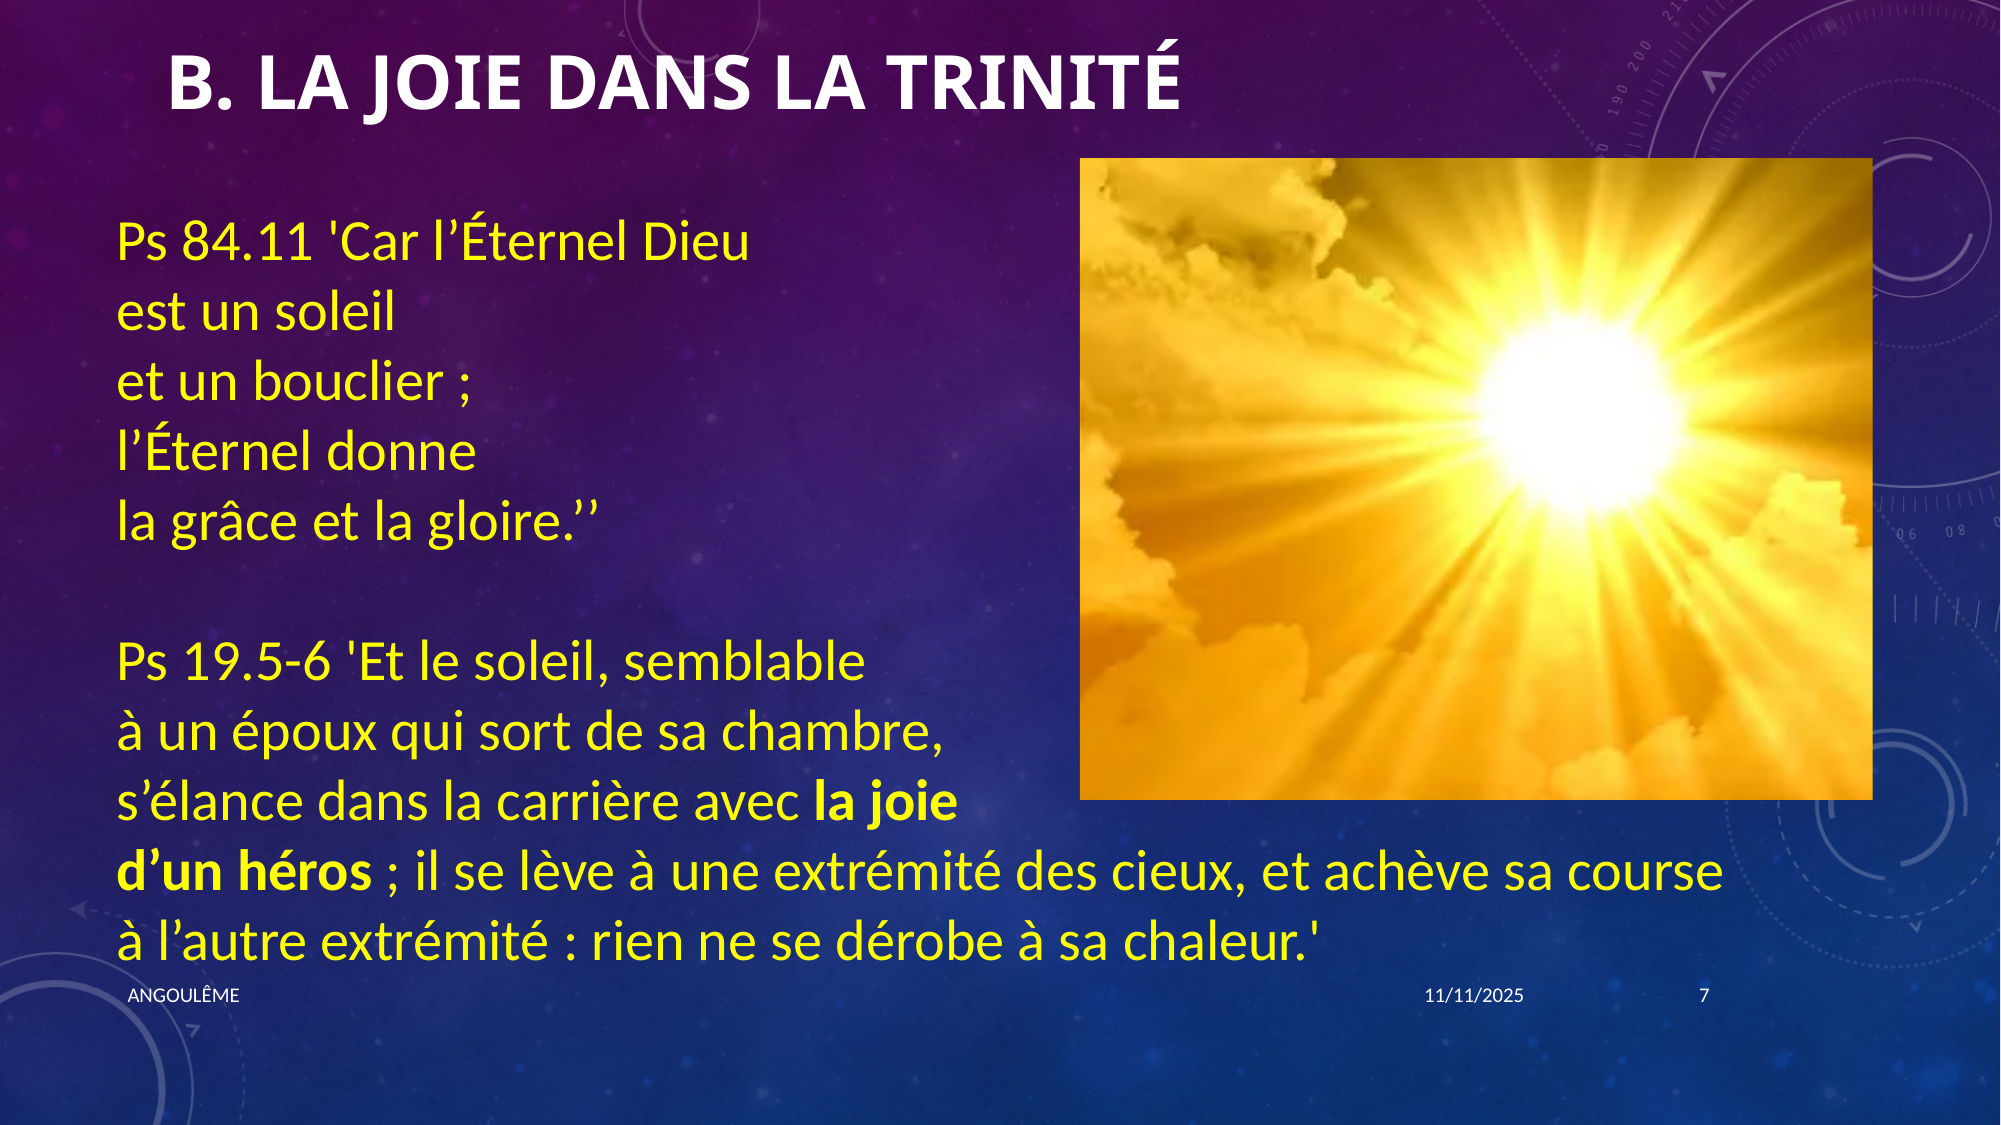

# B. La joie dans la trinité
Ps 84.11 'Car l’Éternel Dieu
est un soleil
et un bouclier ;
l’Éternel donne
la grâce et la gloire.’’
Ps 19.5-6 'Et le soleil, semblable
à un époux qui sort de sa chambre,
s’élance dans la carrière avec la joie
d’un héros ; il se lève à une extrémité des cieux, et achève sa course
à l’autre extrémité : rien ne se dérobe à sa chaleur.'
ANGOULÊME
11/11/2025
7